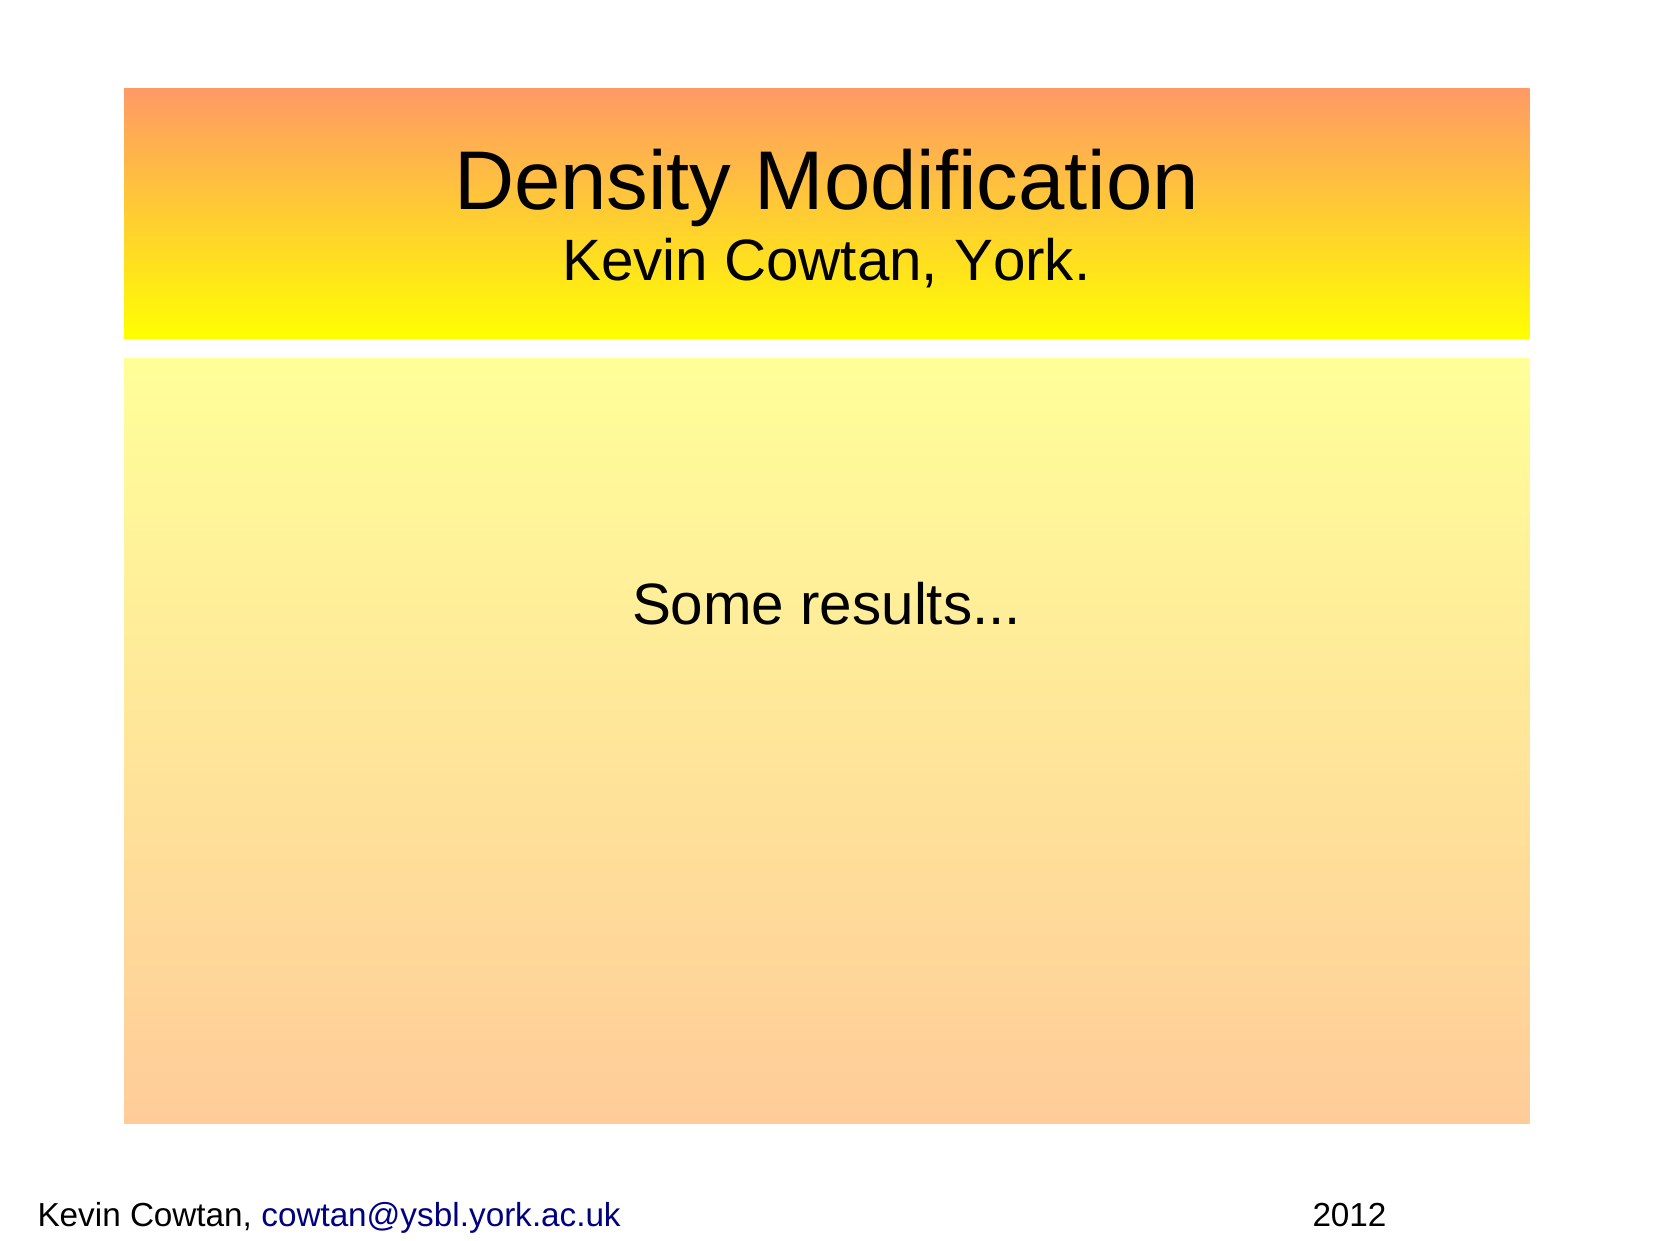

# Density Modification Kevin Cowtan, York.
Some results...